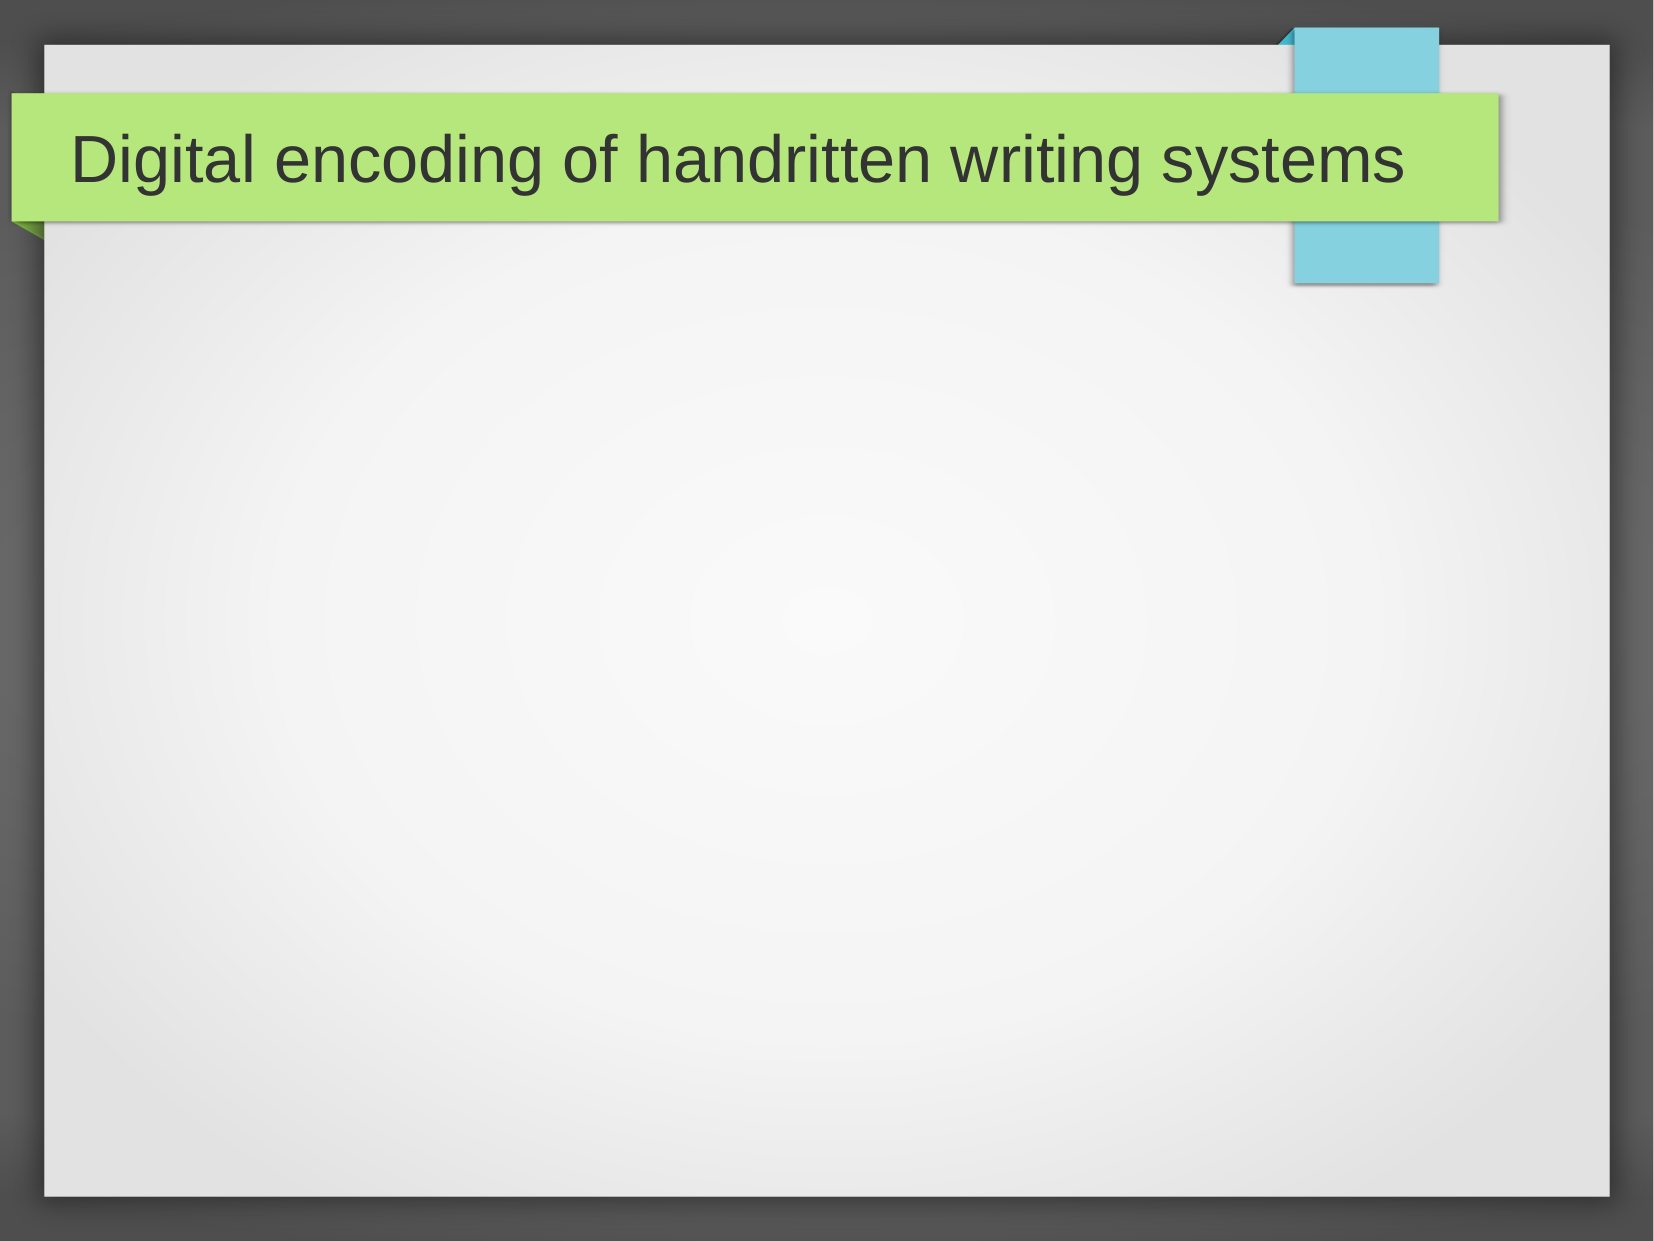

# Digital encoding of handritten writing systems